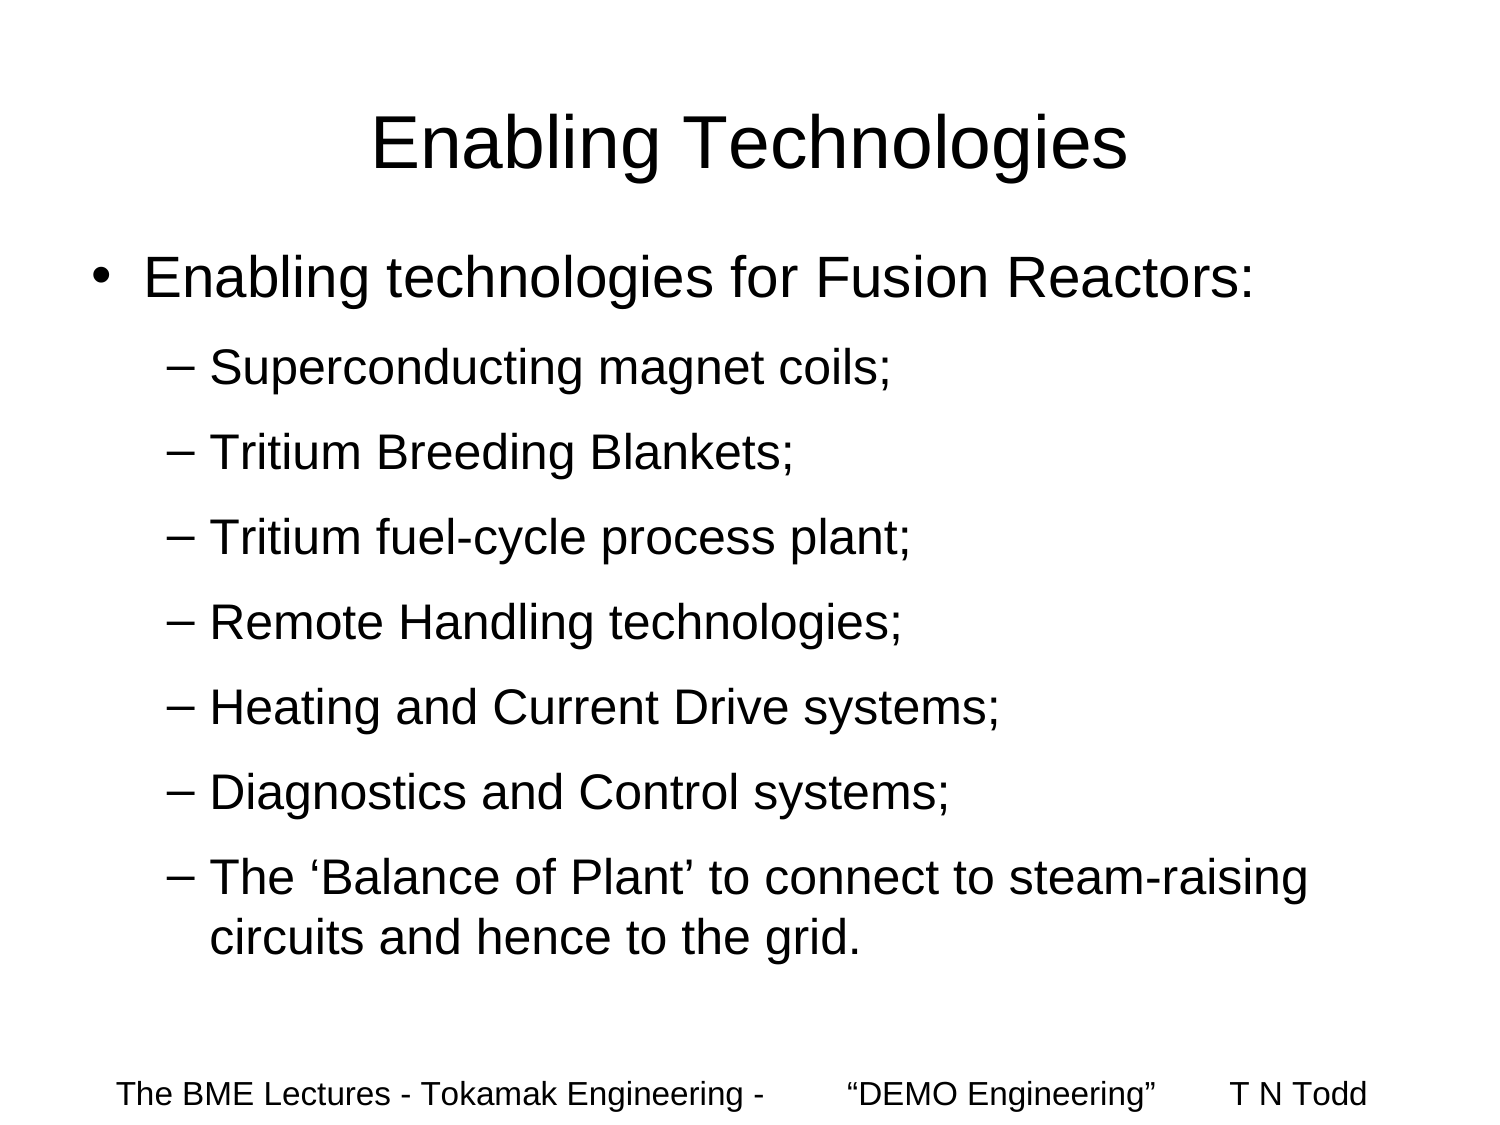

Enabling Technologies
Enabling technologies for Fusion Reactors:
Superconducting magnet coils;
Tritium Breeding Blankets;
Tritium fuel-cycle process plant;
Remote Handling technologies;
Heating and Current Drive systems;
Diagnostics and Control systems;
The ‘Balance of Plant’ to connect to steam-raising circuits and hence to the grid.